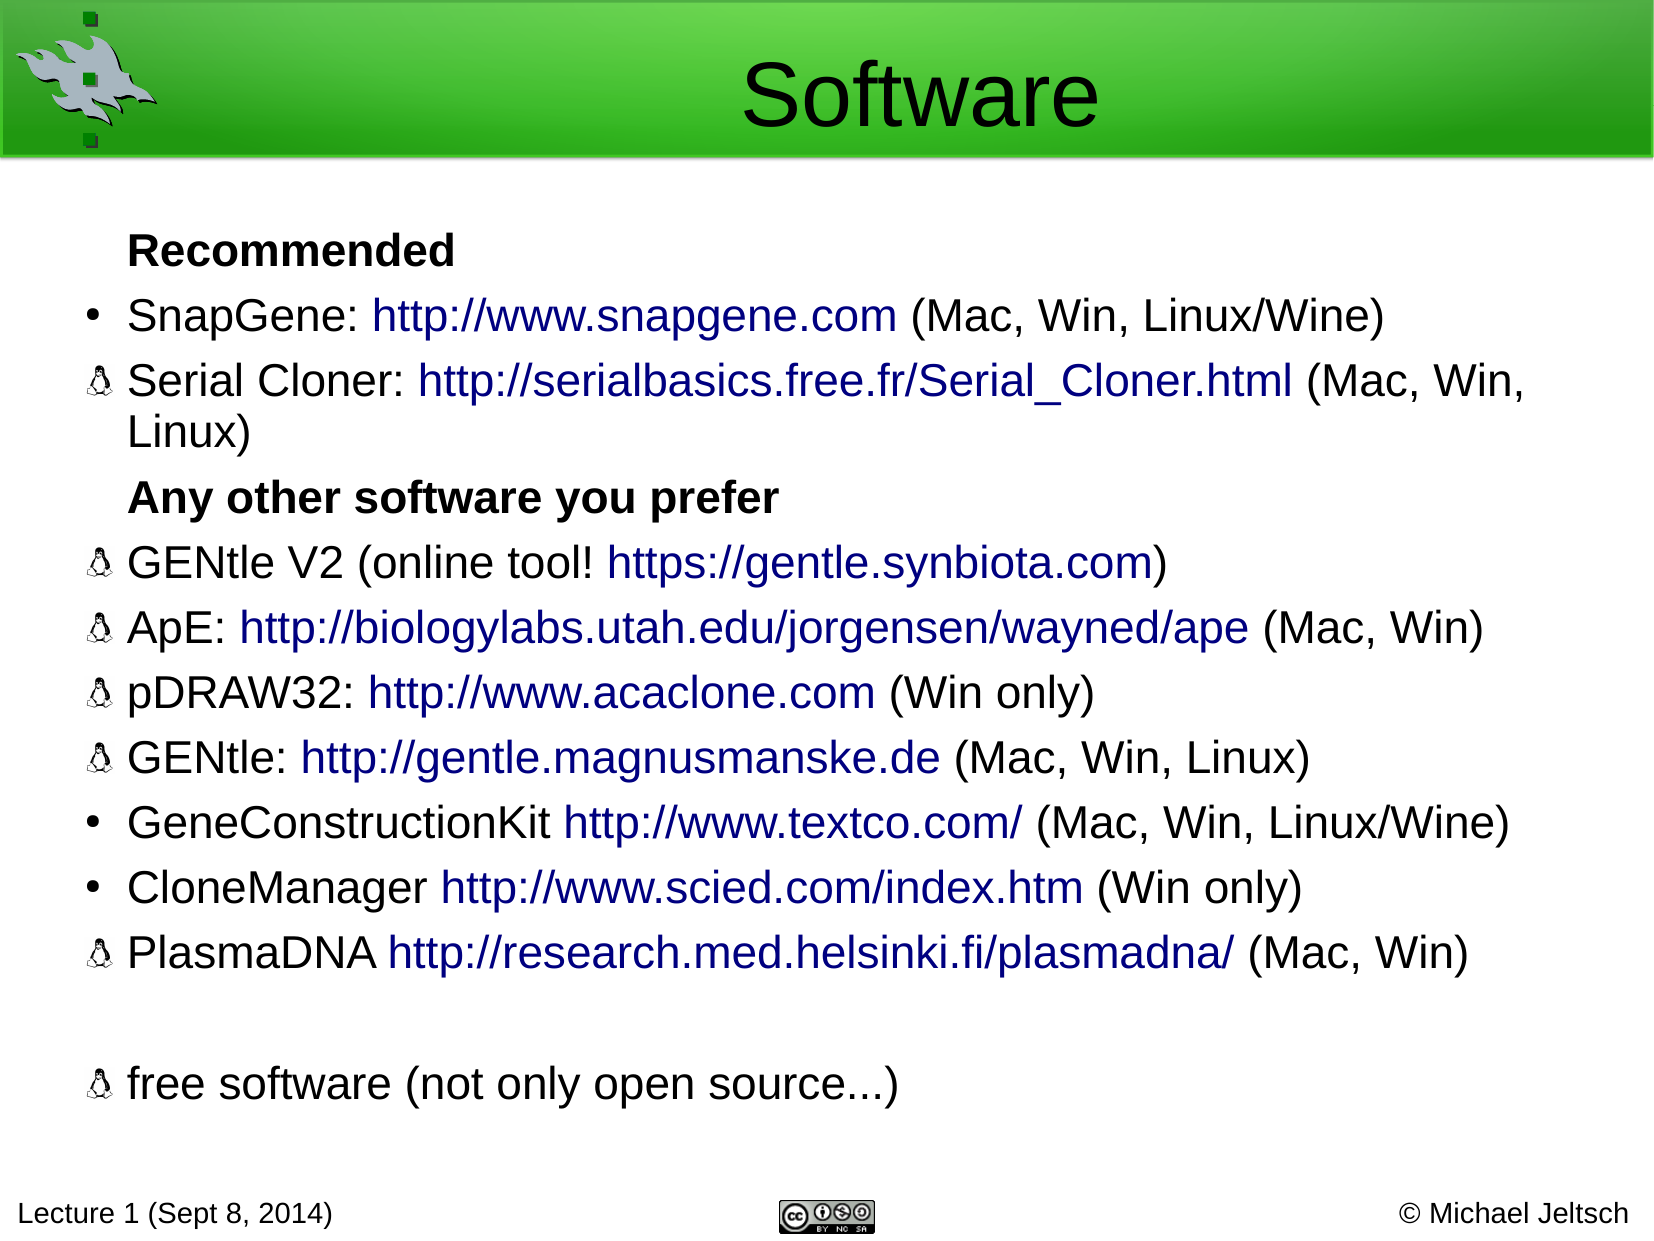

# Software
Recommended
SnapGene: http://www.snapgene.com (Mac, Win, Linux/Wine)
Serial Cloner: http://serialbasics.free.fr/Serial_Cloner.html (Mac, Win, Linux)
Any other software you prefer
GENtle V2 (online tool! https://gentle.synbiota.com)
ApE: http://biologylabs.utah.edu/jorgensen/wayned/ape (Mac, Win)
pDRAW32: http://www.acaclone.com (Win only)
GENtle: http://gentle.magnusmanske.de (Mac, Win, Linux)
GeneConstructionKit http://www.textco.com/ (Mac, Win, Linux/Wine)
CloneManager http://www.scied.com/index.htm (Win only)
PlasmaDNA http://research.med.helsinki.fi/plasmadna/ (Mac, Win)
free software (not only open source...)